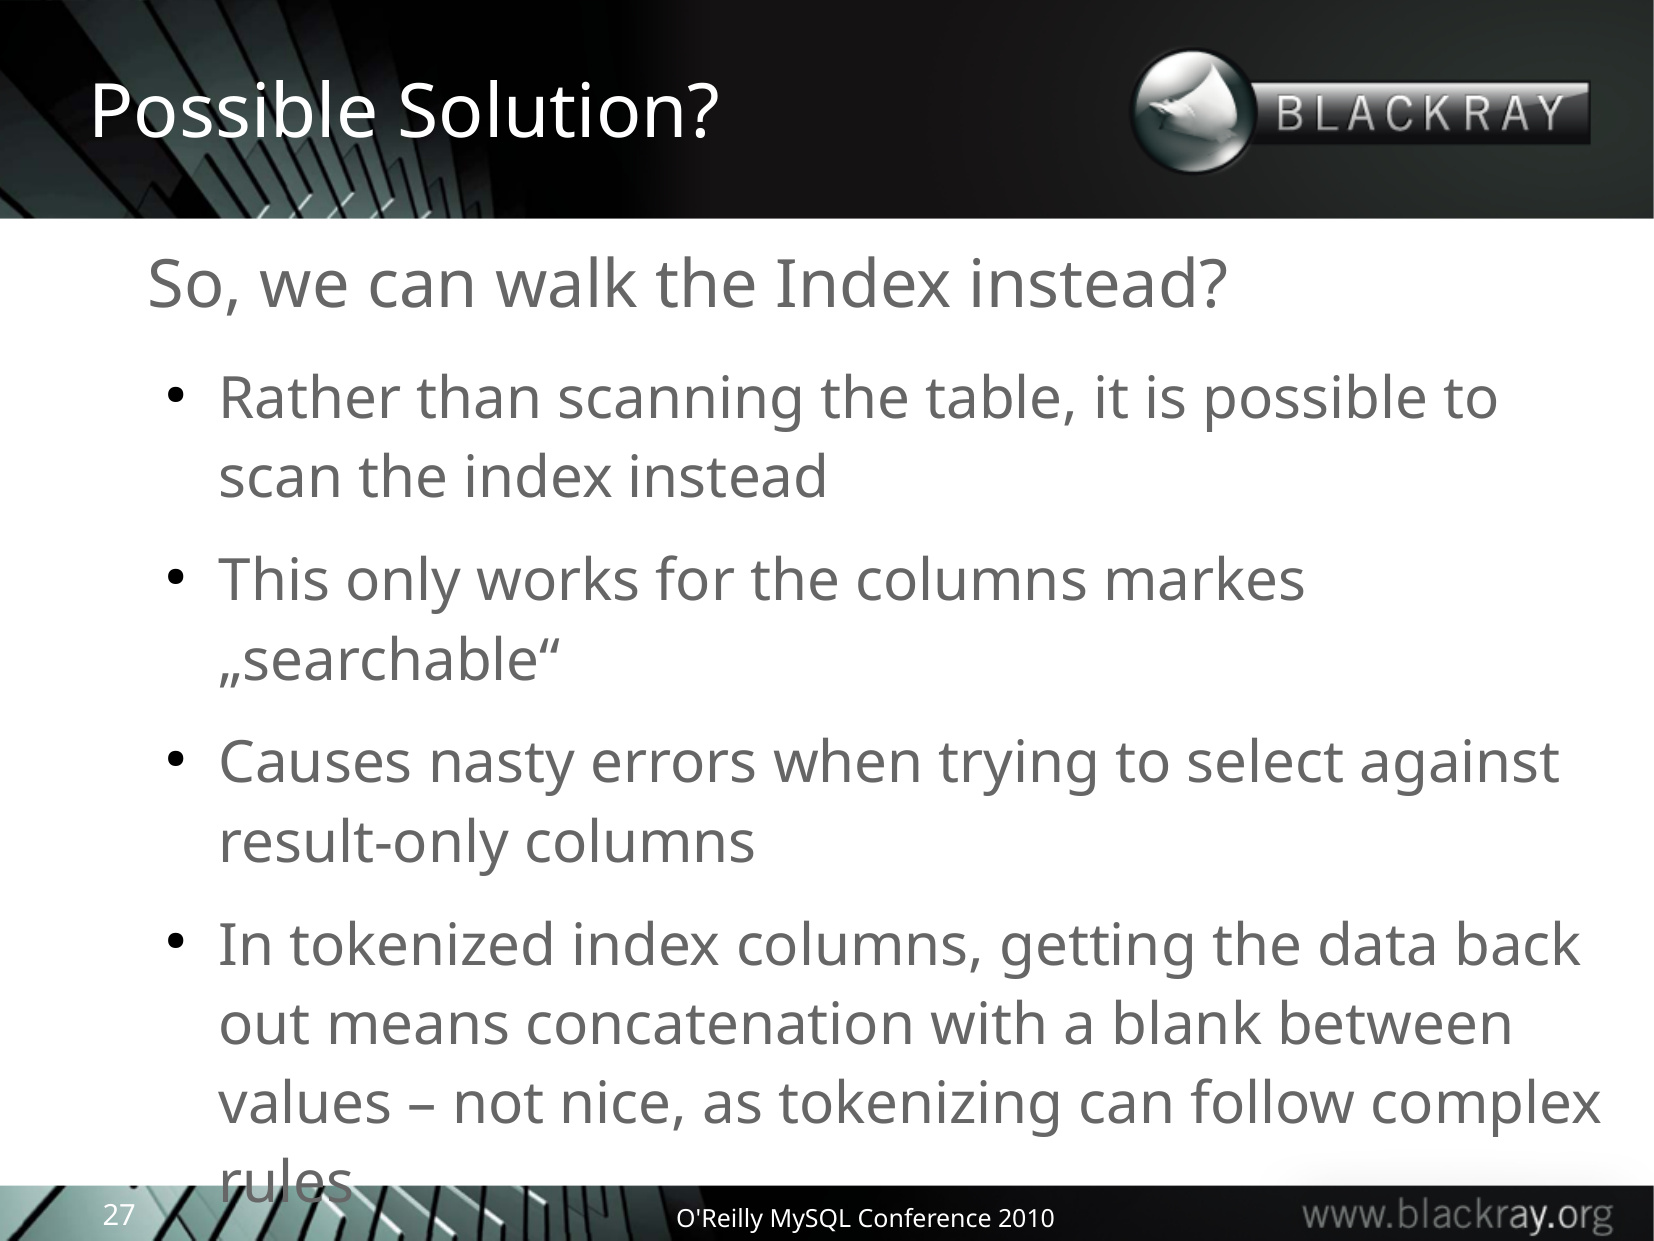

# Possible Solution?
So, we can walk the Index instead?
Rather than scanning the table, it is possible to scan the index instead
This only works for the columns markes „searchable“
Causes nasty errors when trying to select against result-only columns
In tokenized index columns, getting the data back out means concatenation with a blank between values – not nice, as tokenizing can follow complex rules
Requires Refactoring of our Layer 3 (Row-Index)